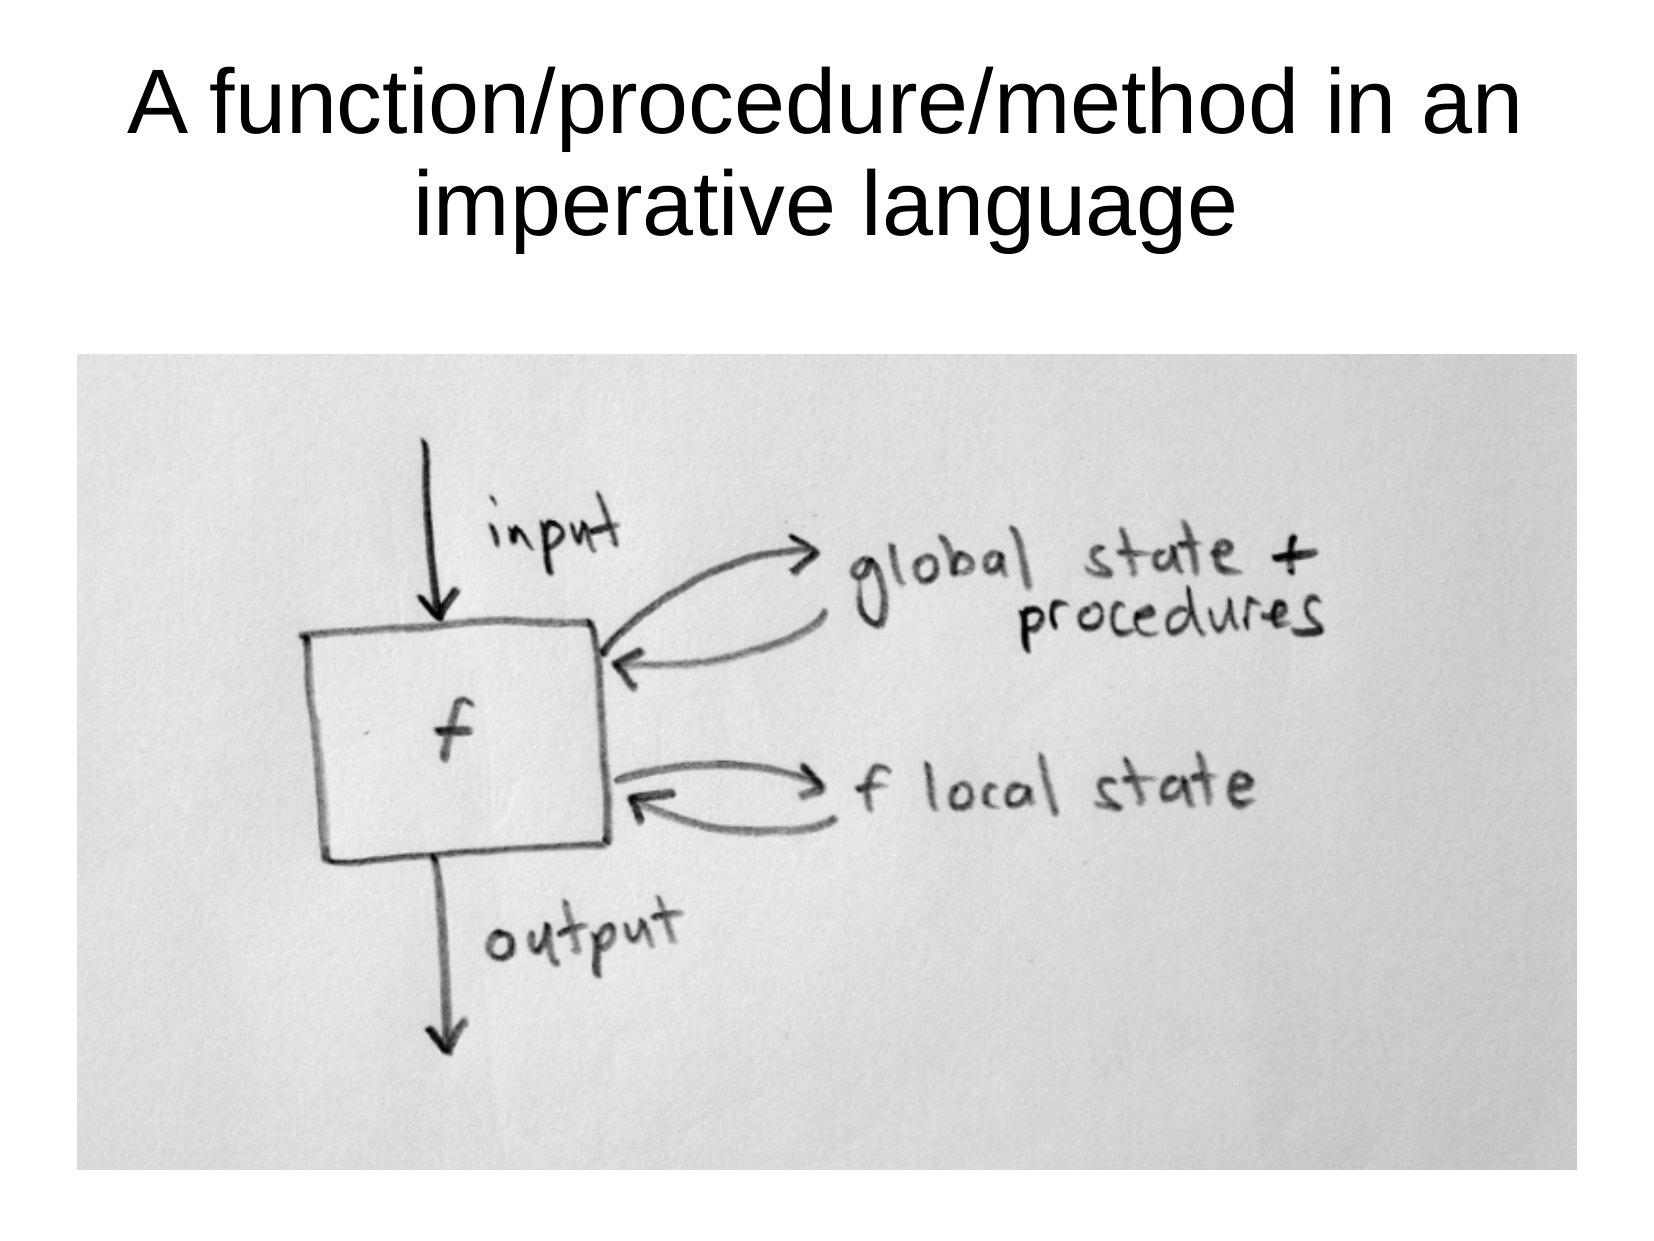

# A function/procedure/method in an imperative language